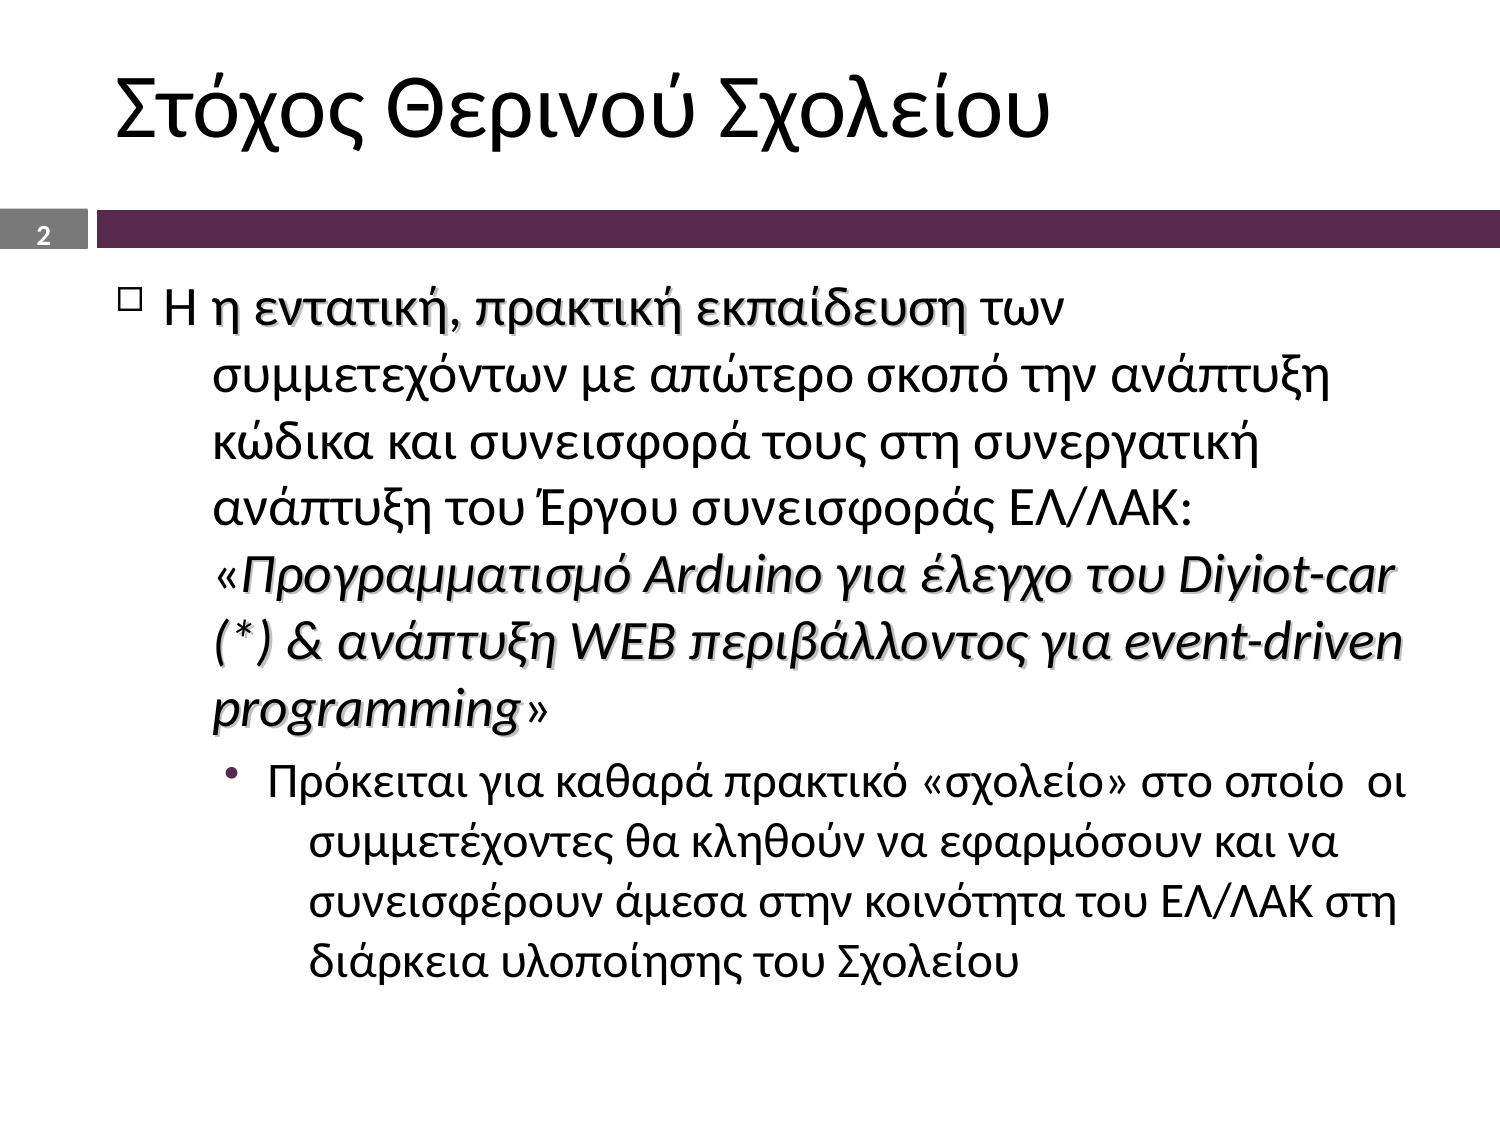

# Στόχος Θερινού Σχολείου
Η η εντατική, πρακτική εκπαίδευση των συμμετεχόντων με απώτερο σκοπό την ανάπτυξη κώδικα και συνεισφορά τους στη συνεργατική ανάπτυξη του Έργου συνεισφοράς ΕΛ/ΛΑΚ: «Προγραμματισμό Arduino για έλεγχο του Diyiot-car (*) & ανάπτυξη WEB περιβάλλοντος για event-driven programming»
Πρόκειται για καθαρά πρακτικό «σχολείο» στο οποίο οι συμμετέχοντες θα κληθούν να εφαρμόσουν και να συνεισφέρουν άμεσα στην κοινότητα του ΕΛ/ΛΑΚ στη διάρκεια υλοποίησης του Σχολείου